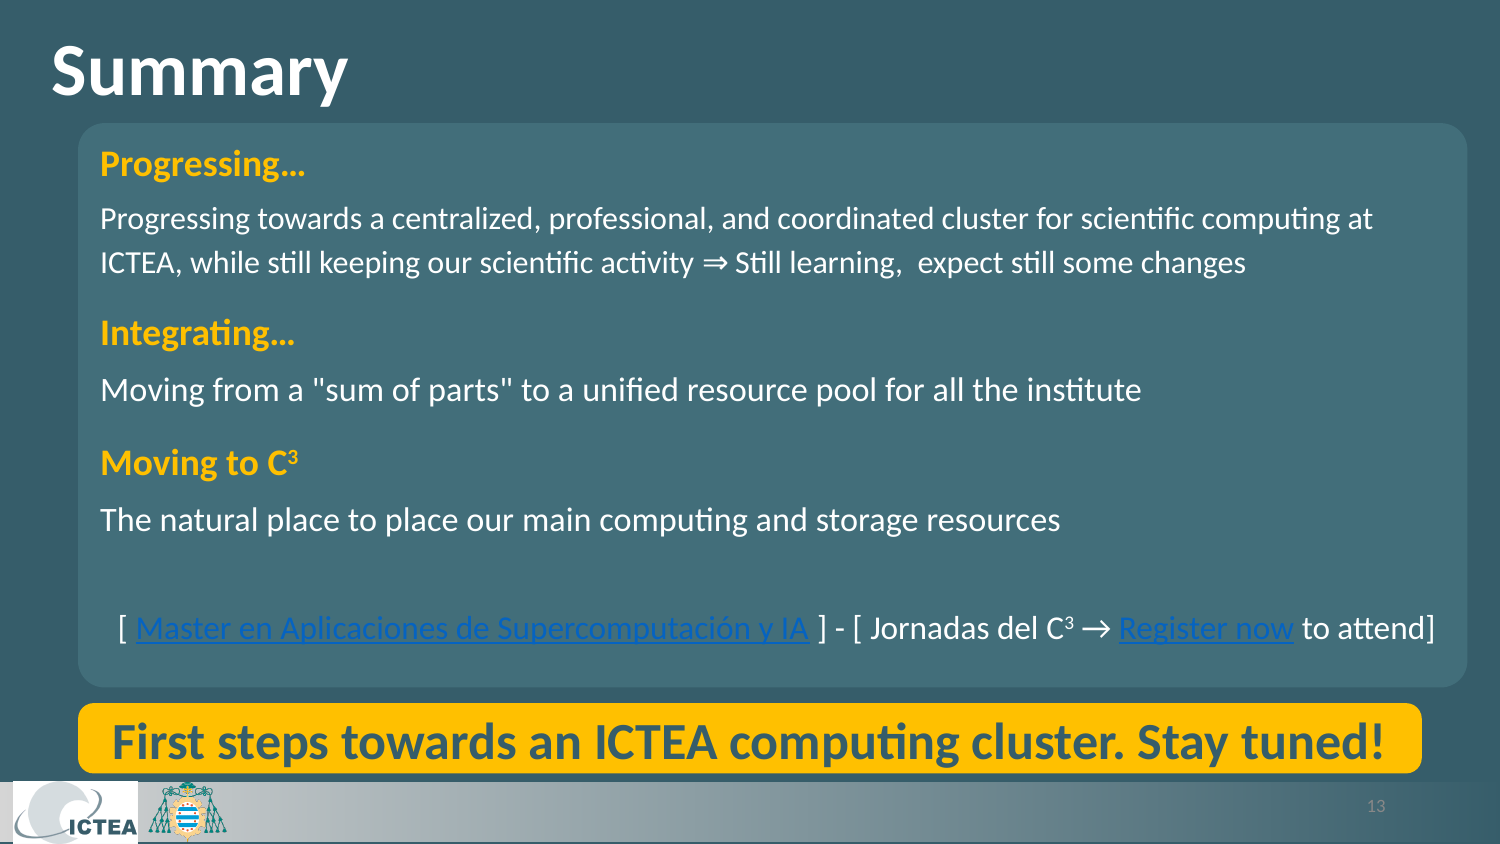

# Summary
Progressing…
Progressing towards a centralized, professional, and coordinated cluster for scientific computing at ICTEA, while still keeping our scientific activity ⇒ Still learning, expect still some changes
Integrating…
Moving from a "sum of parts" to a unified resource pool for all the institute
Moving to C3
The natural place to place our main computing and storage resources
[ Master en Aplicaciones de Supercomputación y IA ] - [ Jornadas del C3 → Register now to attend]
First steps towards an ICTEA computing cluster. Stay tuned!